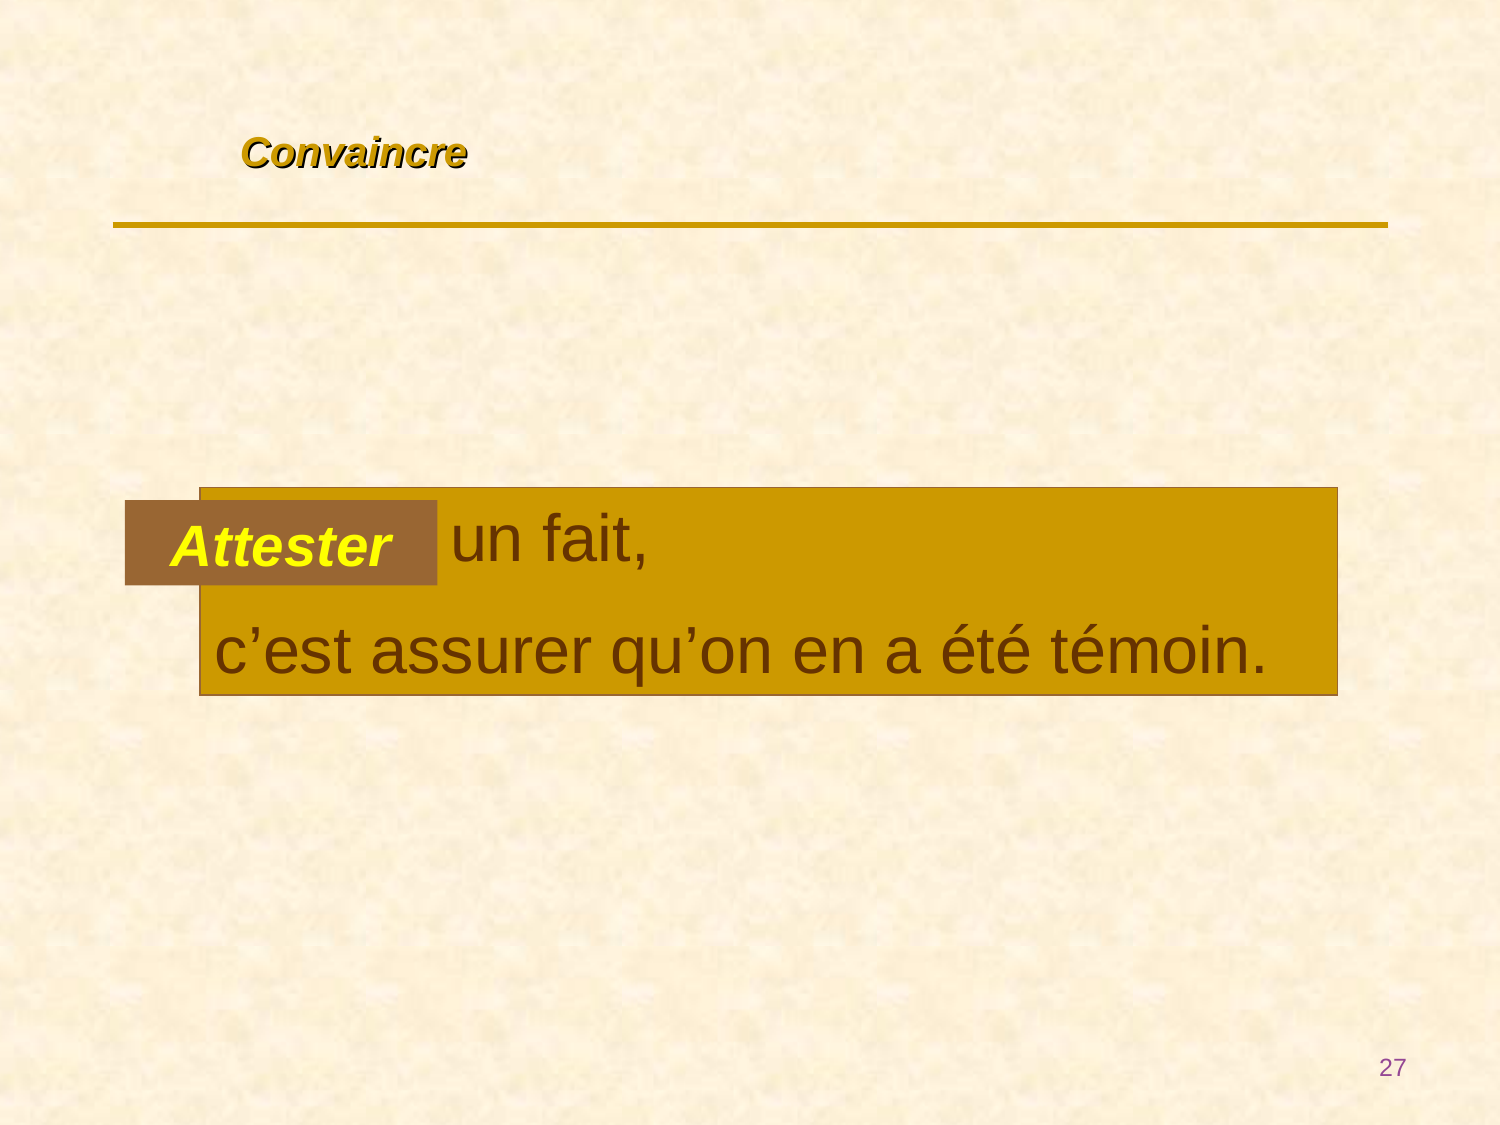

Convaincre
	… un fait,
c’est assurer qu’on en a été témoin.
Attester
27